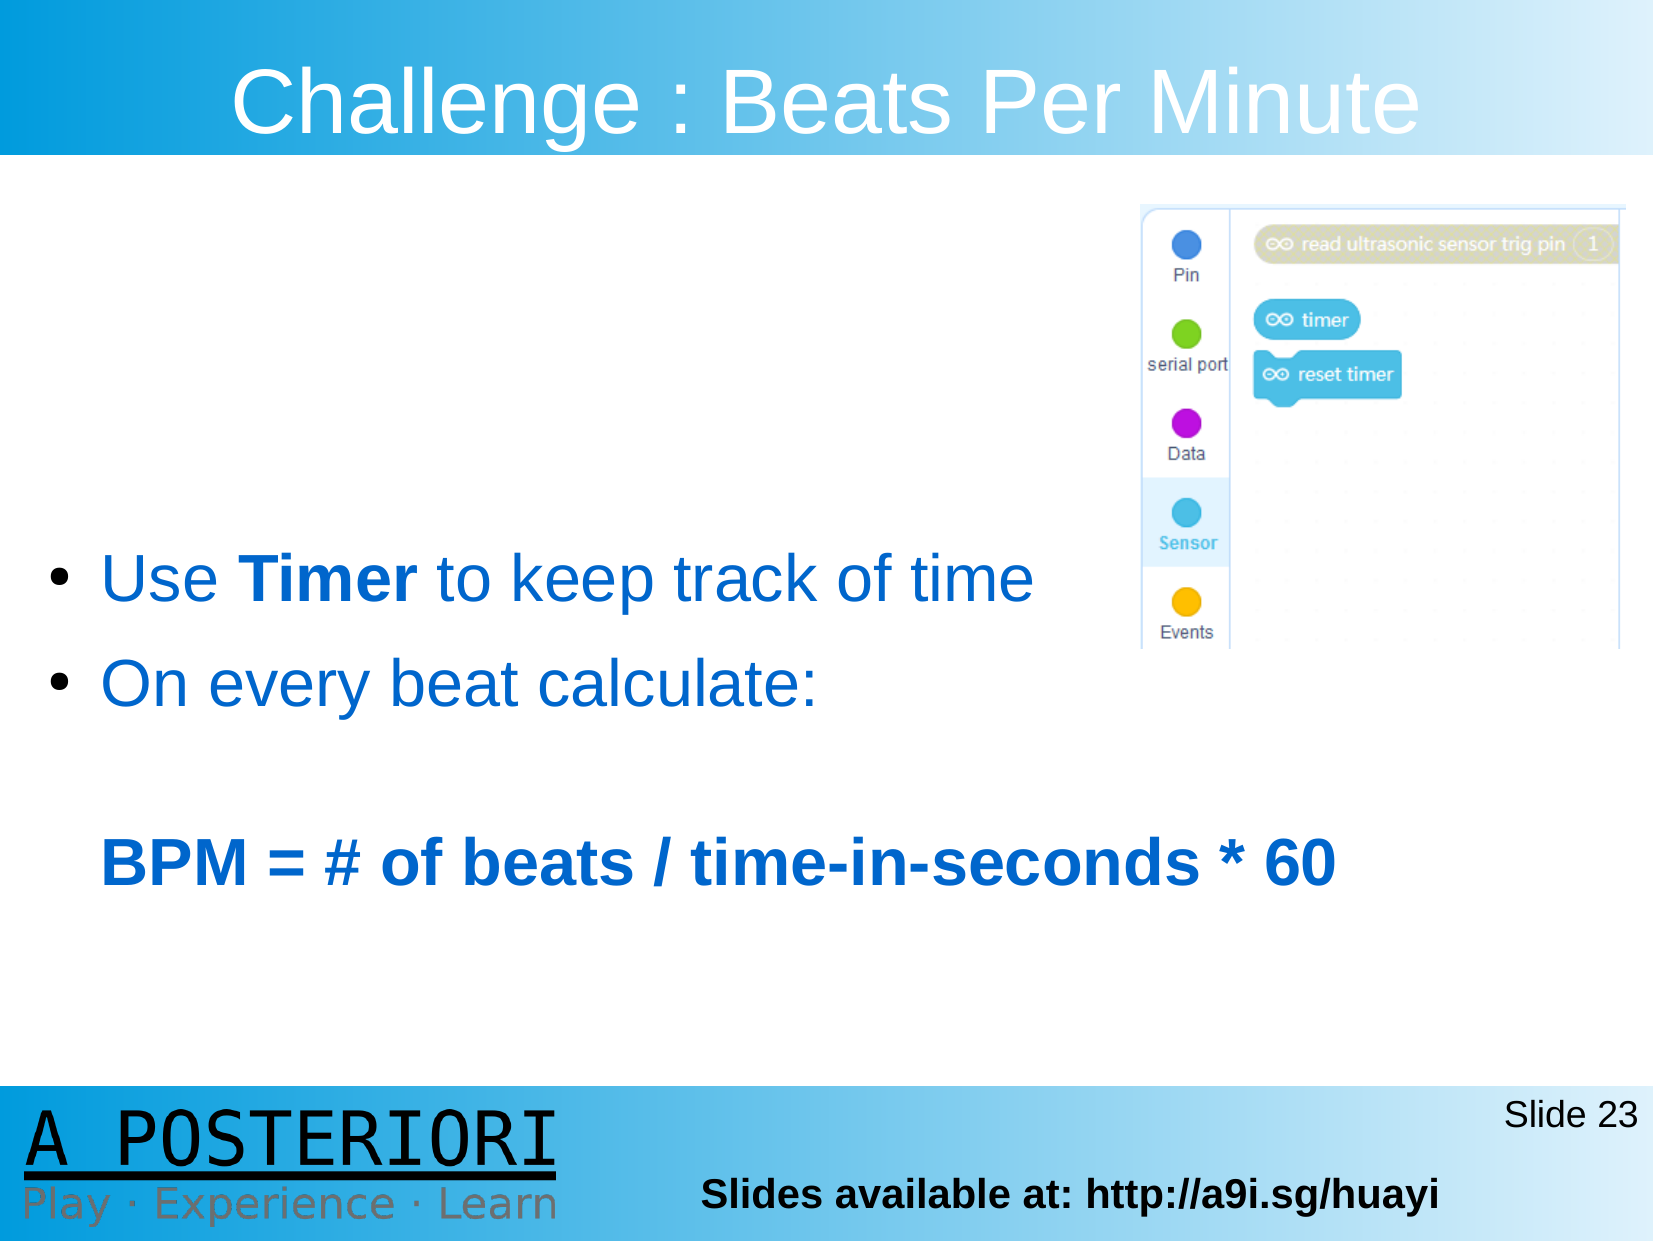

# Challenge : Beats Per Minute
Use Timer to keep track of time
On every beat calculate:
BPM = # of beats / time-in-seconds * 60